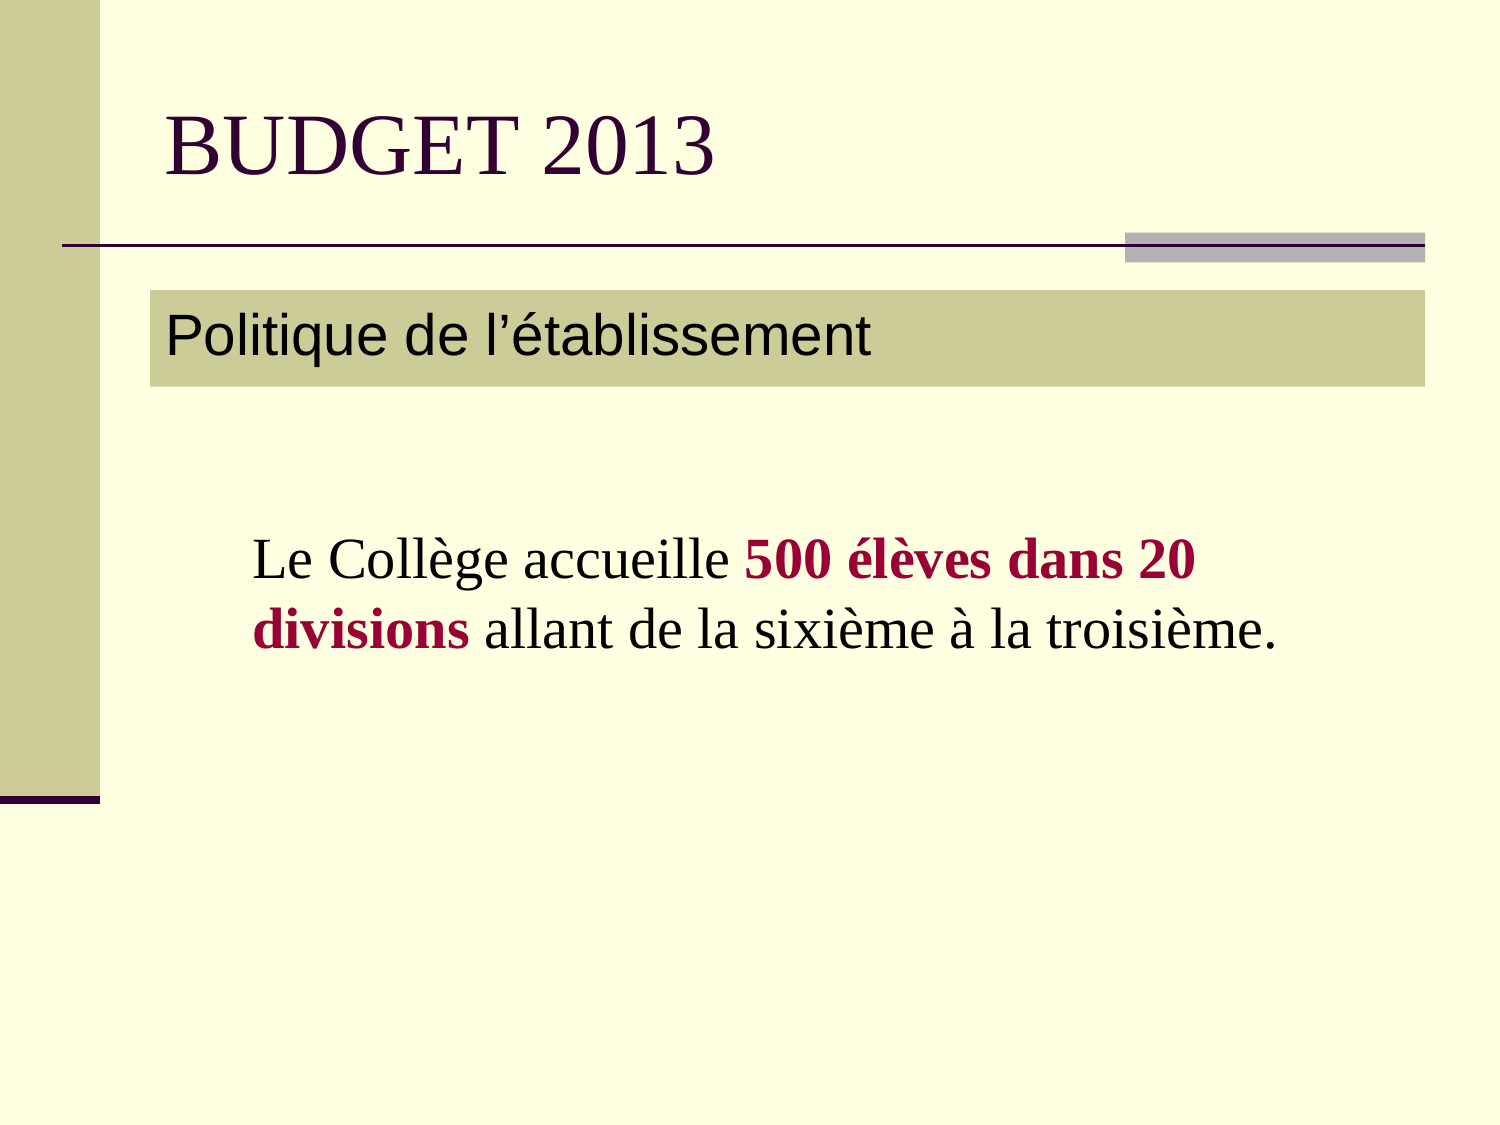

# BUDGET 2013
Politique de l’établissement
Le Collège accueille 500 élèves dans 20 divisions allant de la sixième à la troisième.